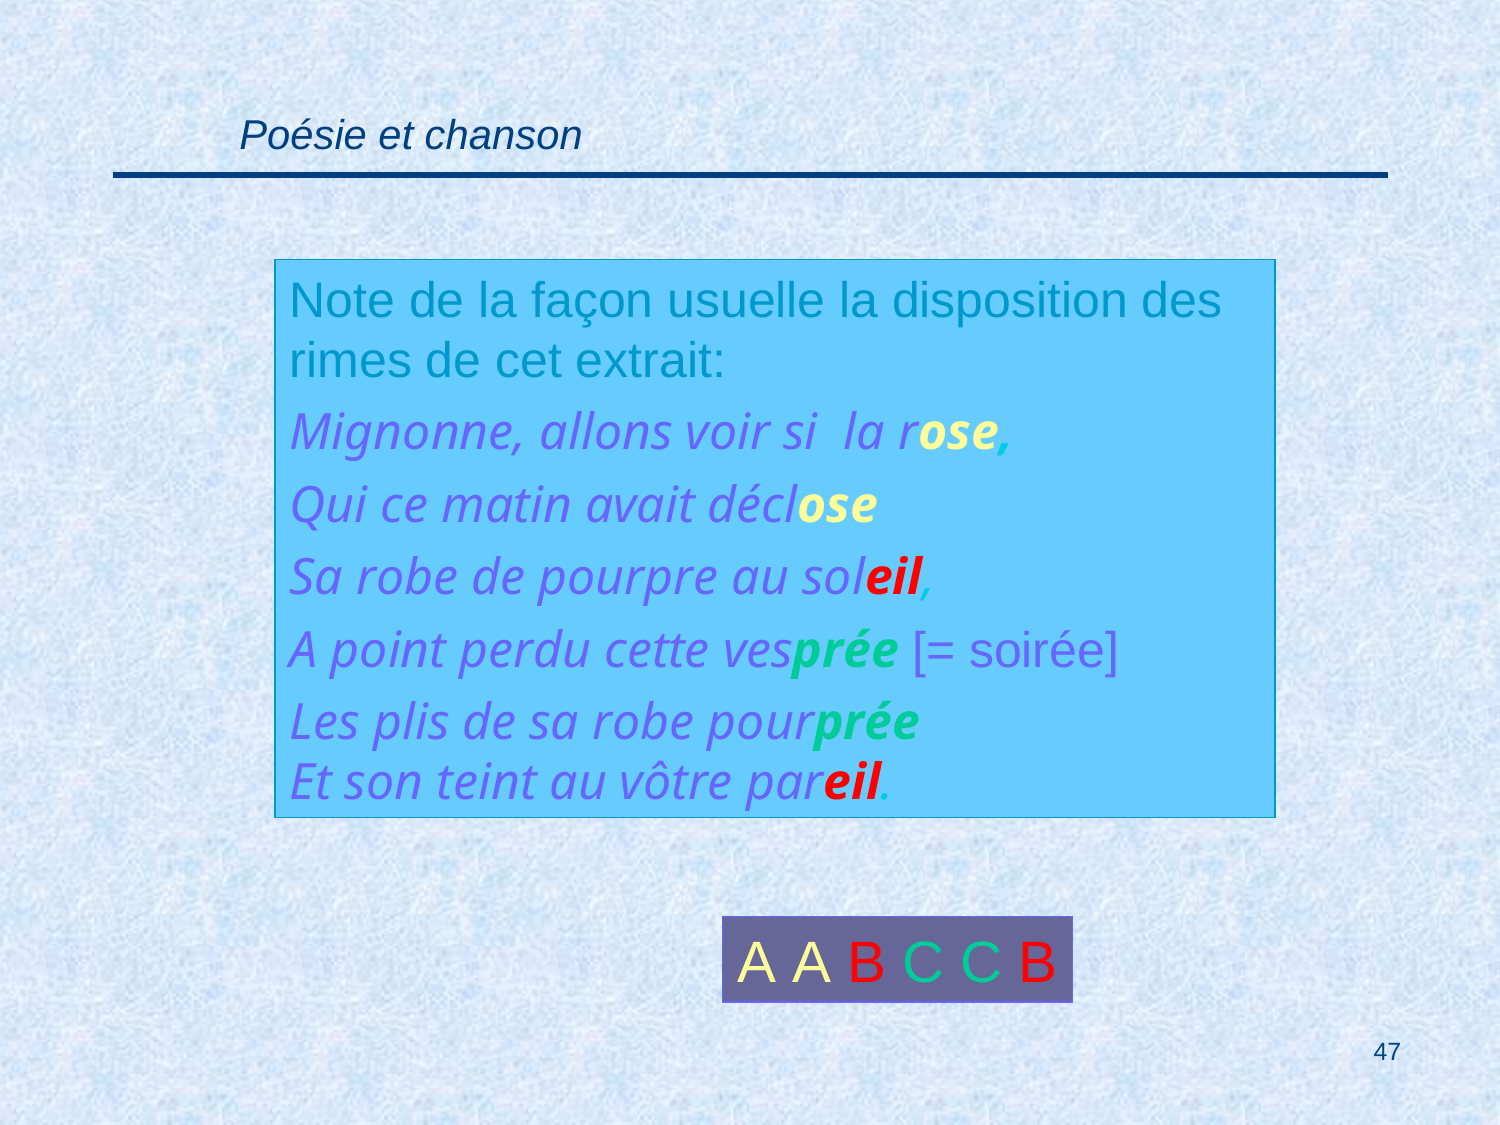

Poésie et chanson
Note de la façon usuelle la disposition des rimes de cet extrait:
Mignonne, allons voir si la rose,
Qui ce matin avait déclose
Sa robe de pourpre au soleil,
A point perdu cette vesprée [= soirée]
Les plis de sa robe pourprée
Et son teint au vôtre pareil.
A A B C C B
47